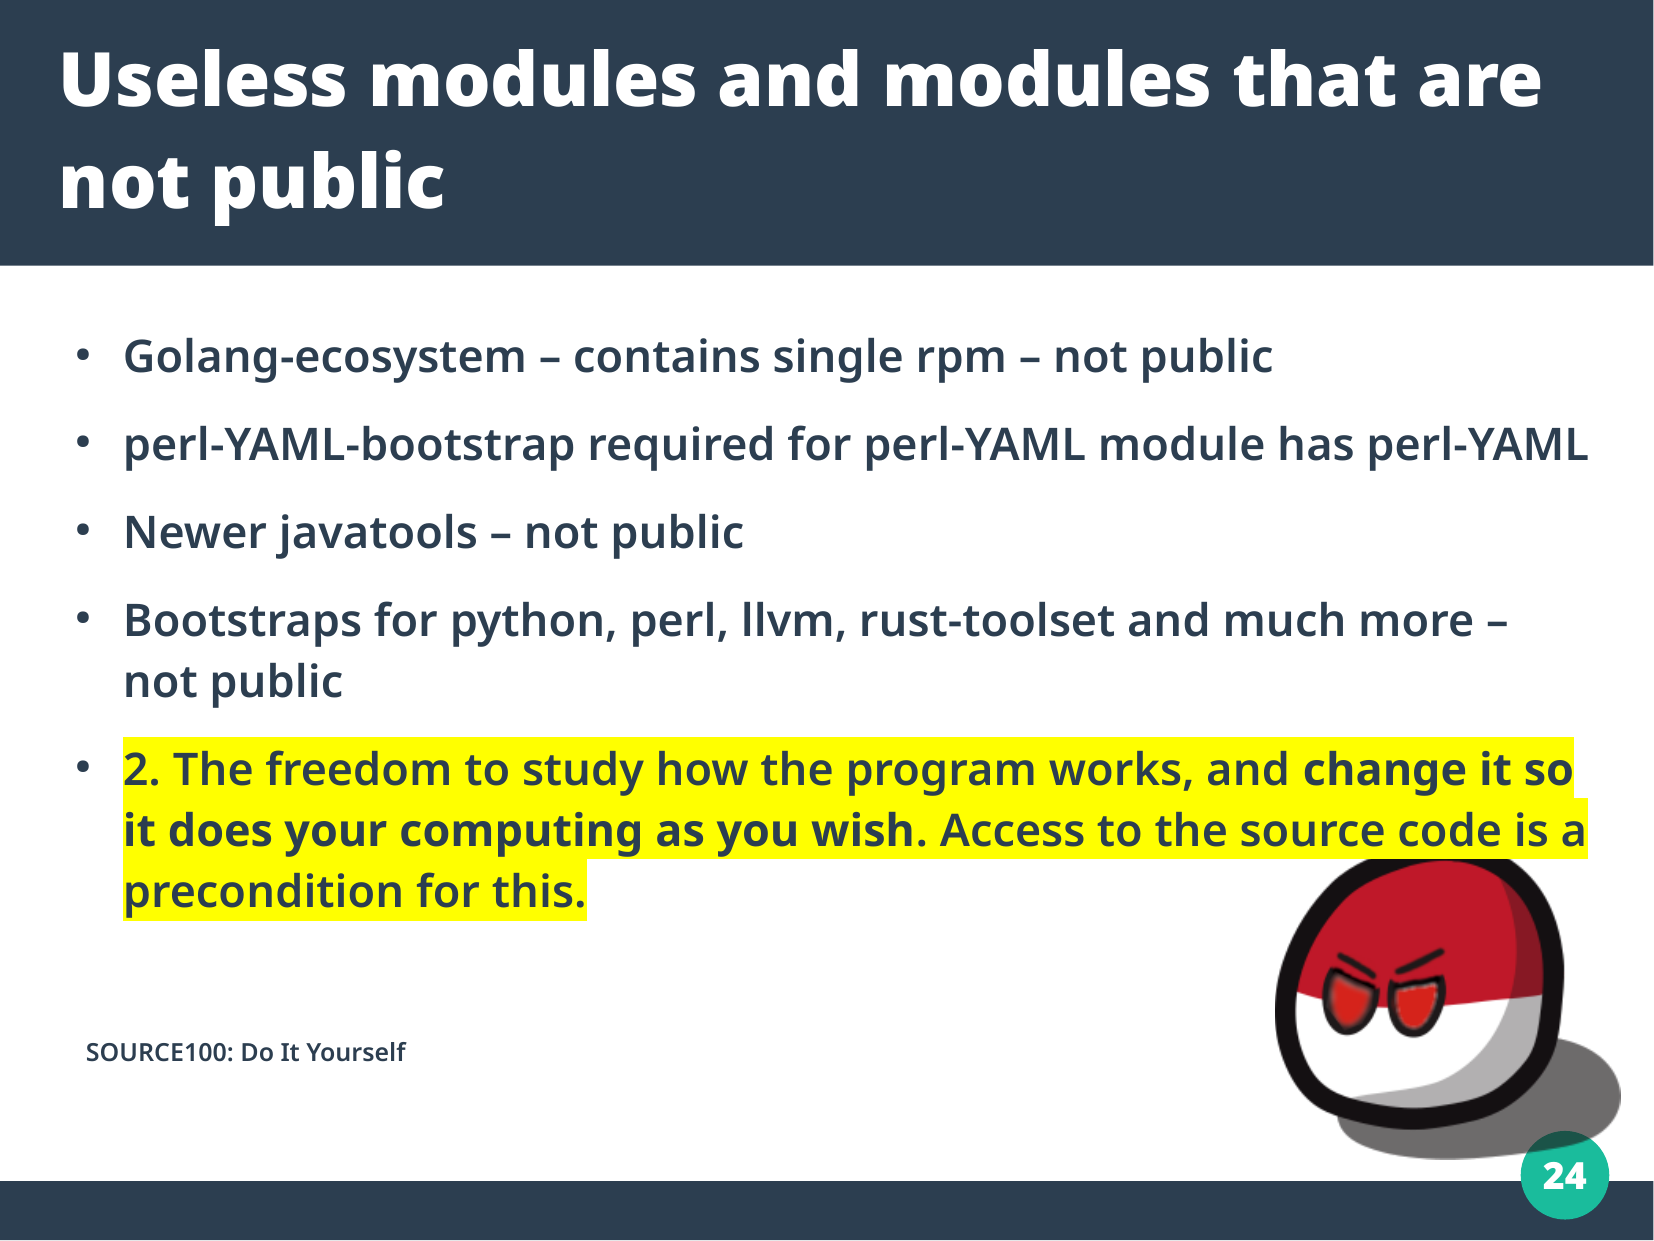

# Useless modules and modules that are not public
Golang-ecosystem – contains single rpm – not public
perl-YAML-bootstrap required for perl-YAML module has perl-YAML
Newer javatools – not public
Bootstraps for python, perl, llvm, rust-toolset and much more – not public
2. The freedom to study how the program works, and change it so it does your computing as you wish. Access to the source code is a precondition for this.
SOURCE100: Do It Yourself
24